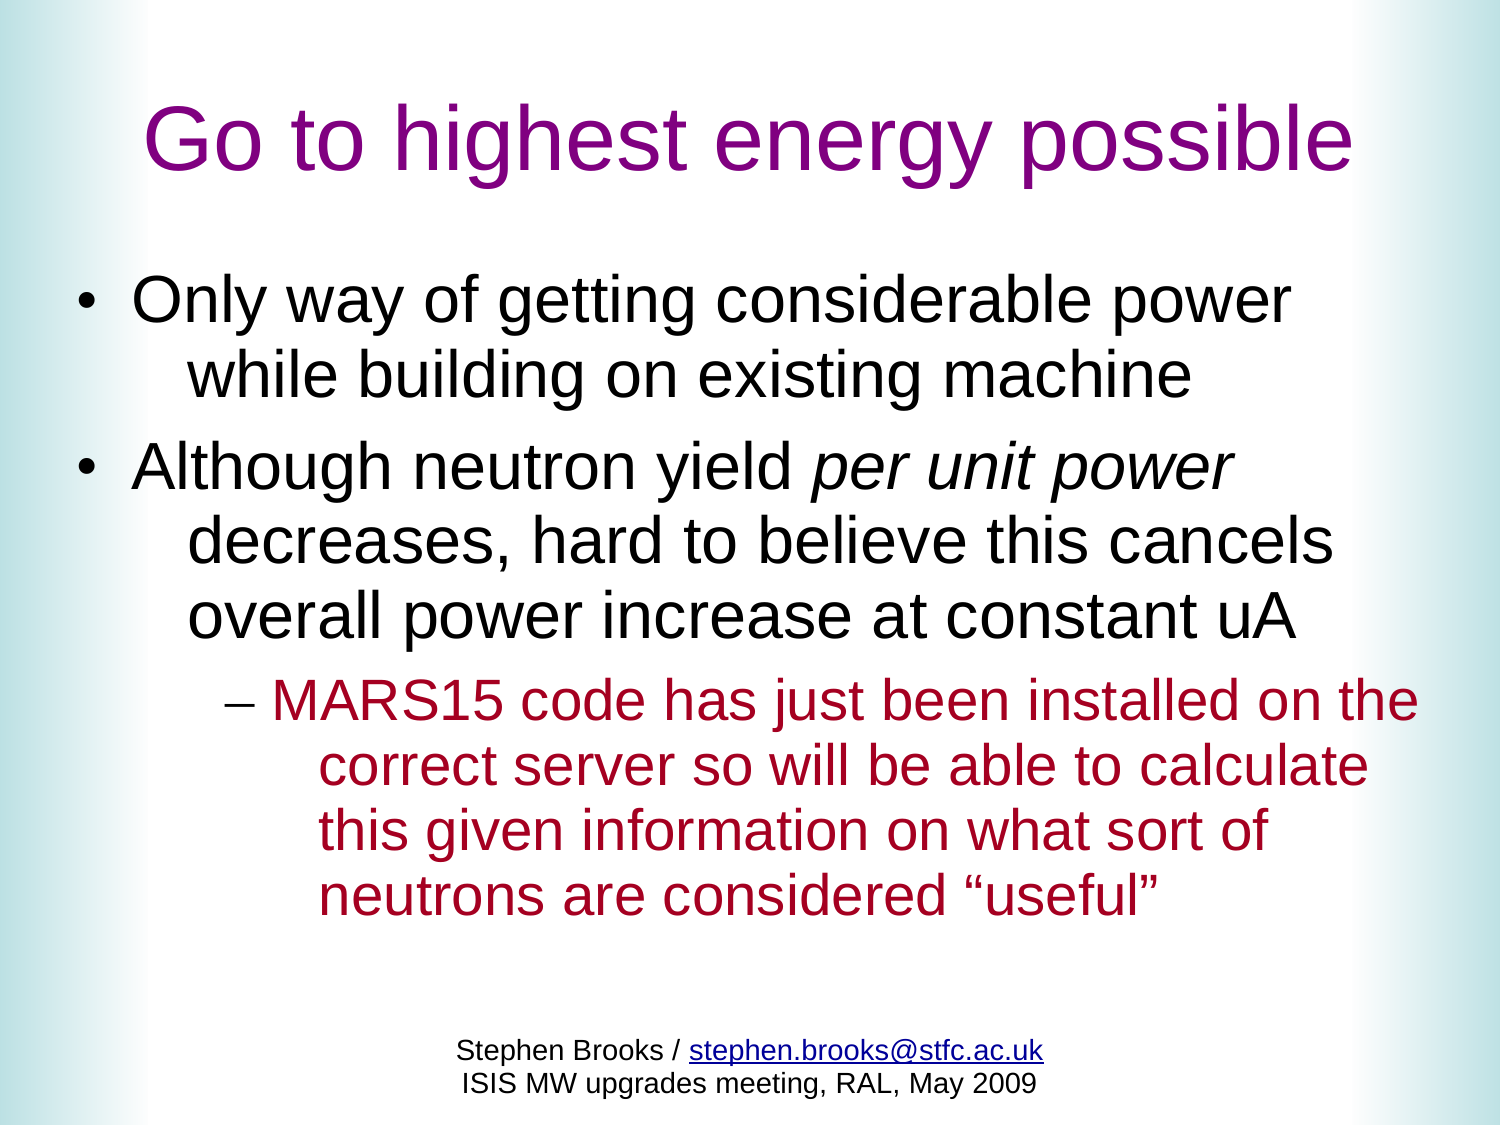

# Go to highest energy possible
Only way of getting considerable power while building on existing machine
Although neutron yield per unit power decreases, hard to believe this cancels overall power increase at constant uA
MARS15 code has just been installed on the correct server so will be able to calculate this given information on what sort of neutrons are considered “useful”